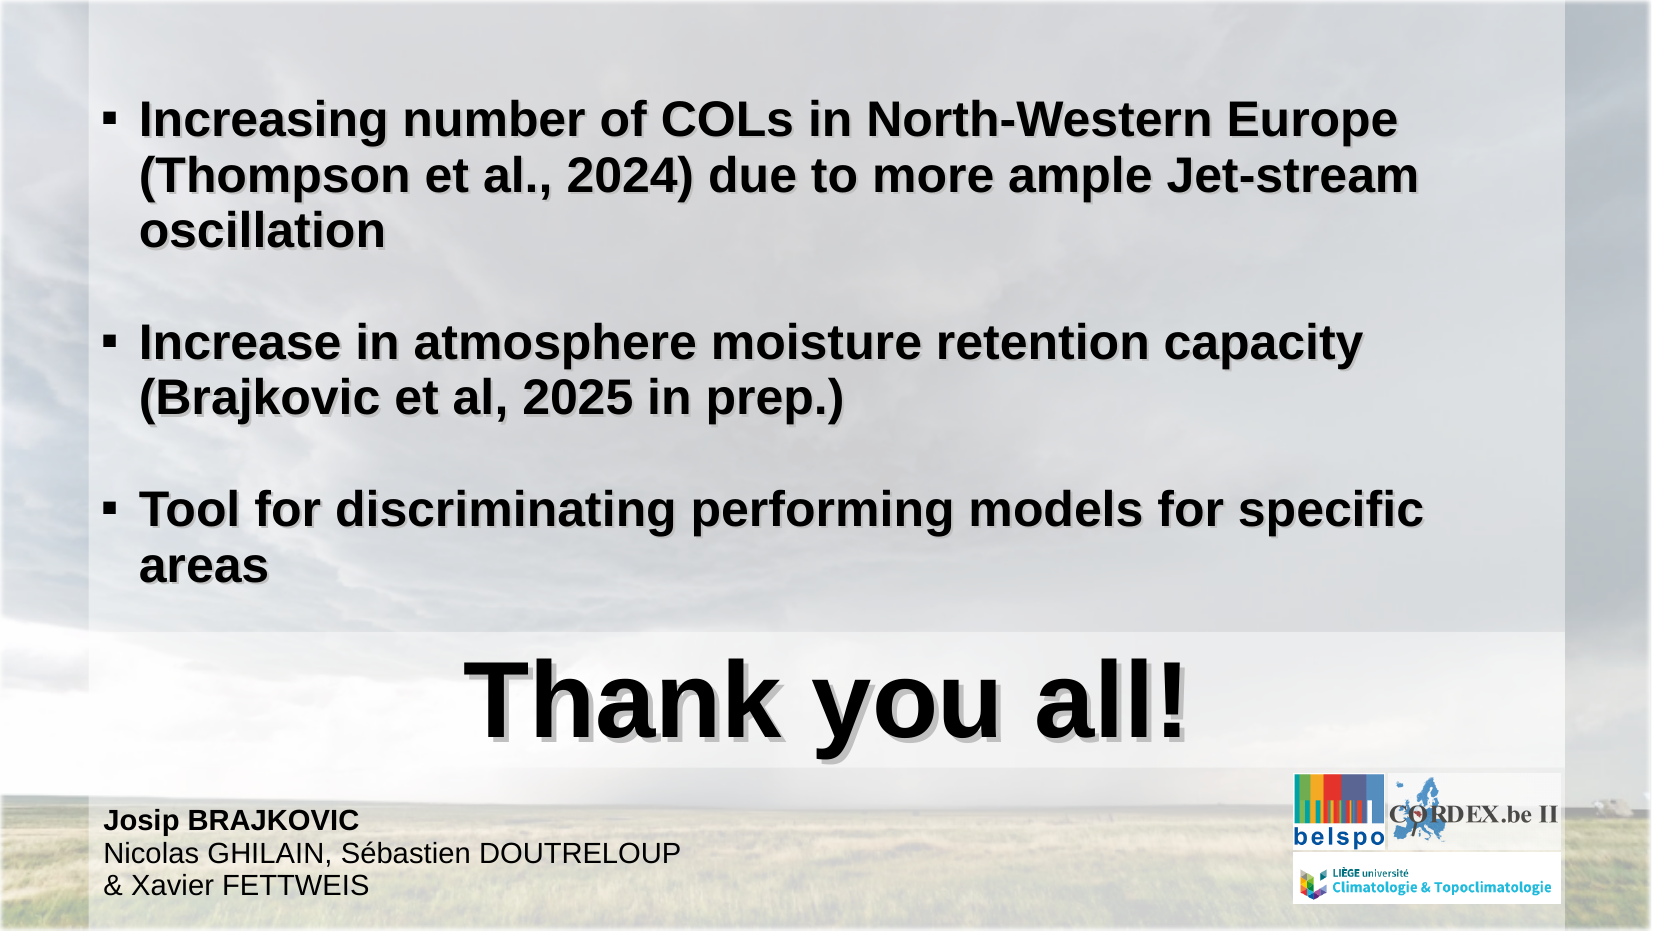

Increasing number of COLs in North-Western Europe (Thompson et al., 2024) due to more ample Jet-stream oscillation
Increase in atmosphere moisture retention capacity (Brajkovic et al, 2025 in prep.)
Tool for discriminating performing models for specific areas
Thank you all!
Josip BRAJKOVIC
Nicolas GHILAIN, Sébastien DOUTRELOUP & Xavier FETTWEIS